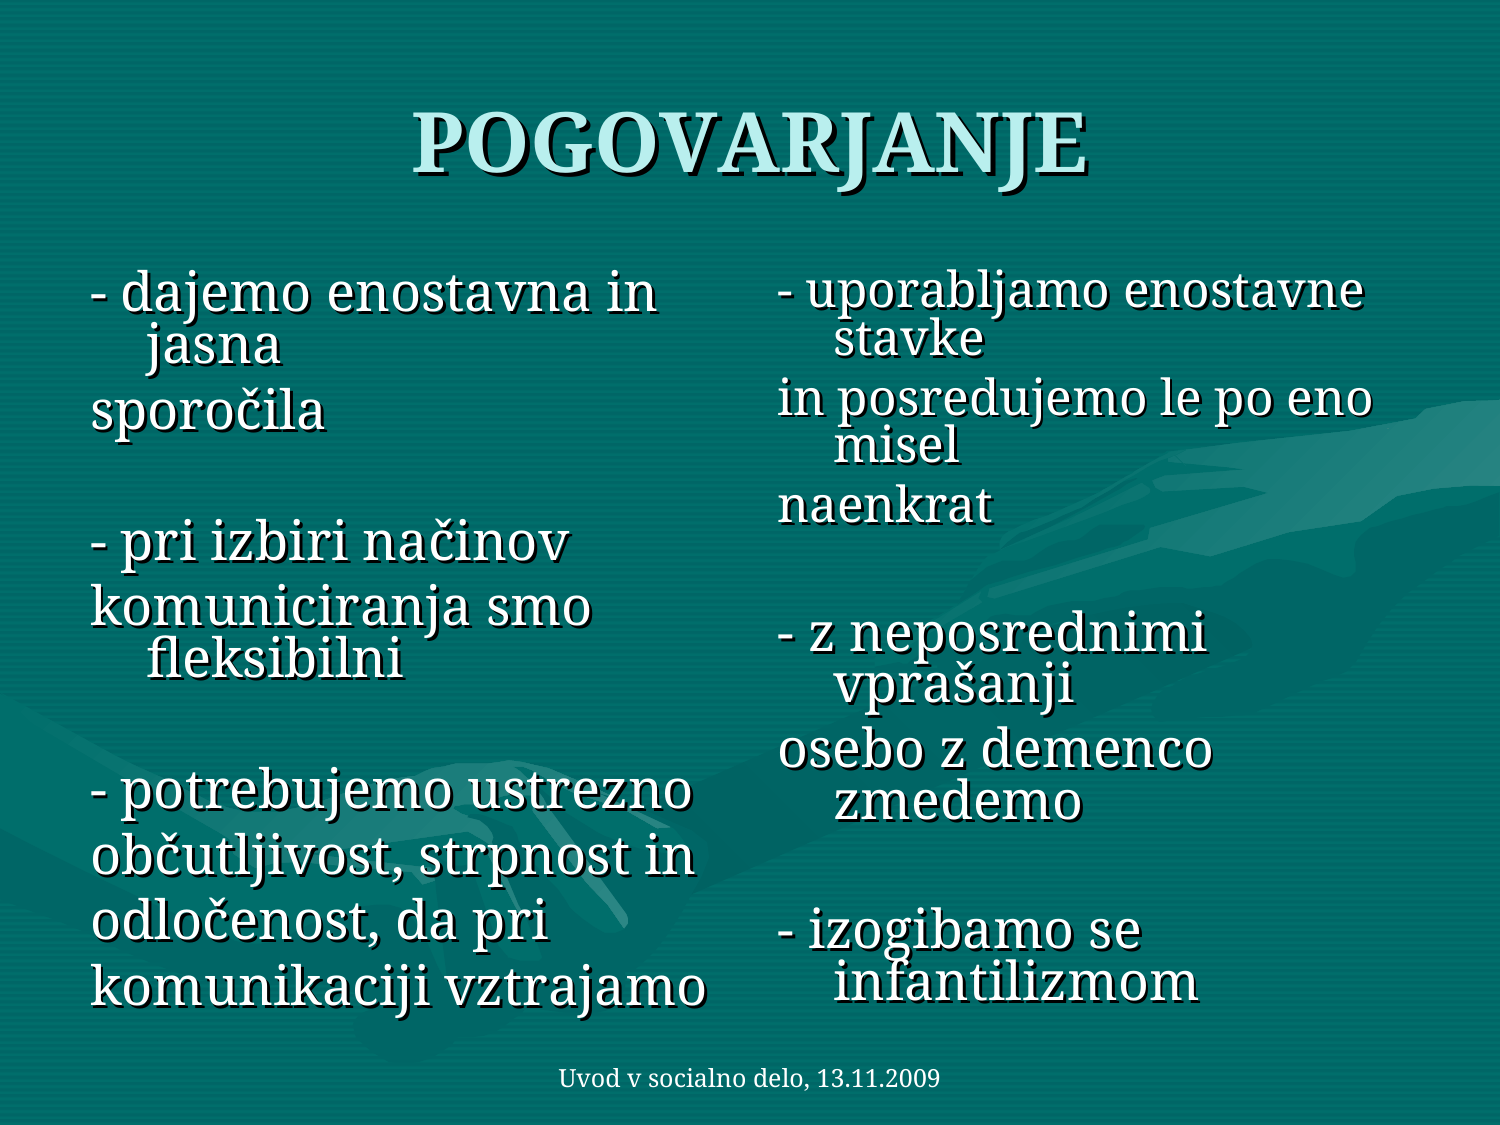

# POGOVARJANJE
- dajemo enostavna in jasna
sporočila
- pri izbiri načinov
komuniciranja smo fleksibilni
- potrebujemo ustrezno
občutljivost, strpnost in
odločenost, da pri
komunikaciji vztrajamo
- uporabljamo enostavne stavke
in posredujemo le po eno misel
naenkrat
- z neposrednimi vprašanji
osebo z demenco zmedemo
- izogibamo se infantilizmom
Uvod v socialno delo, 13.11.2009